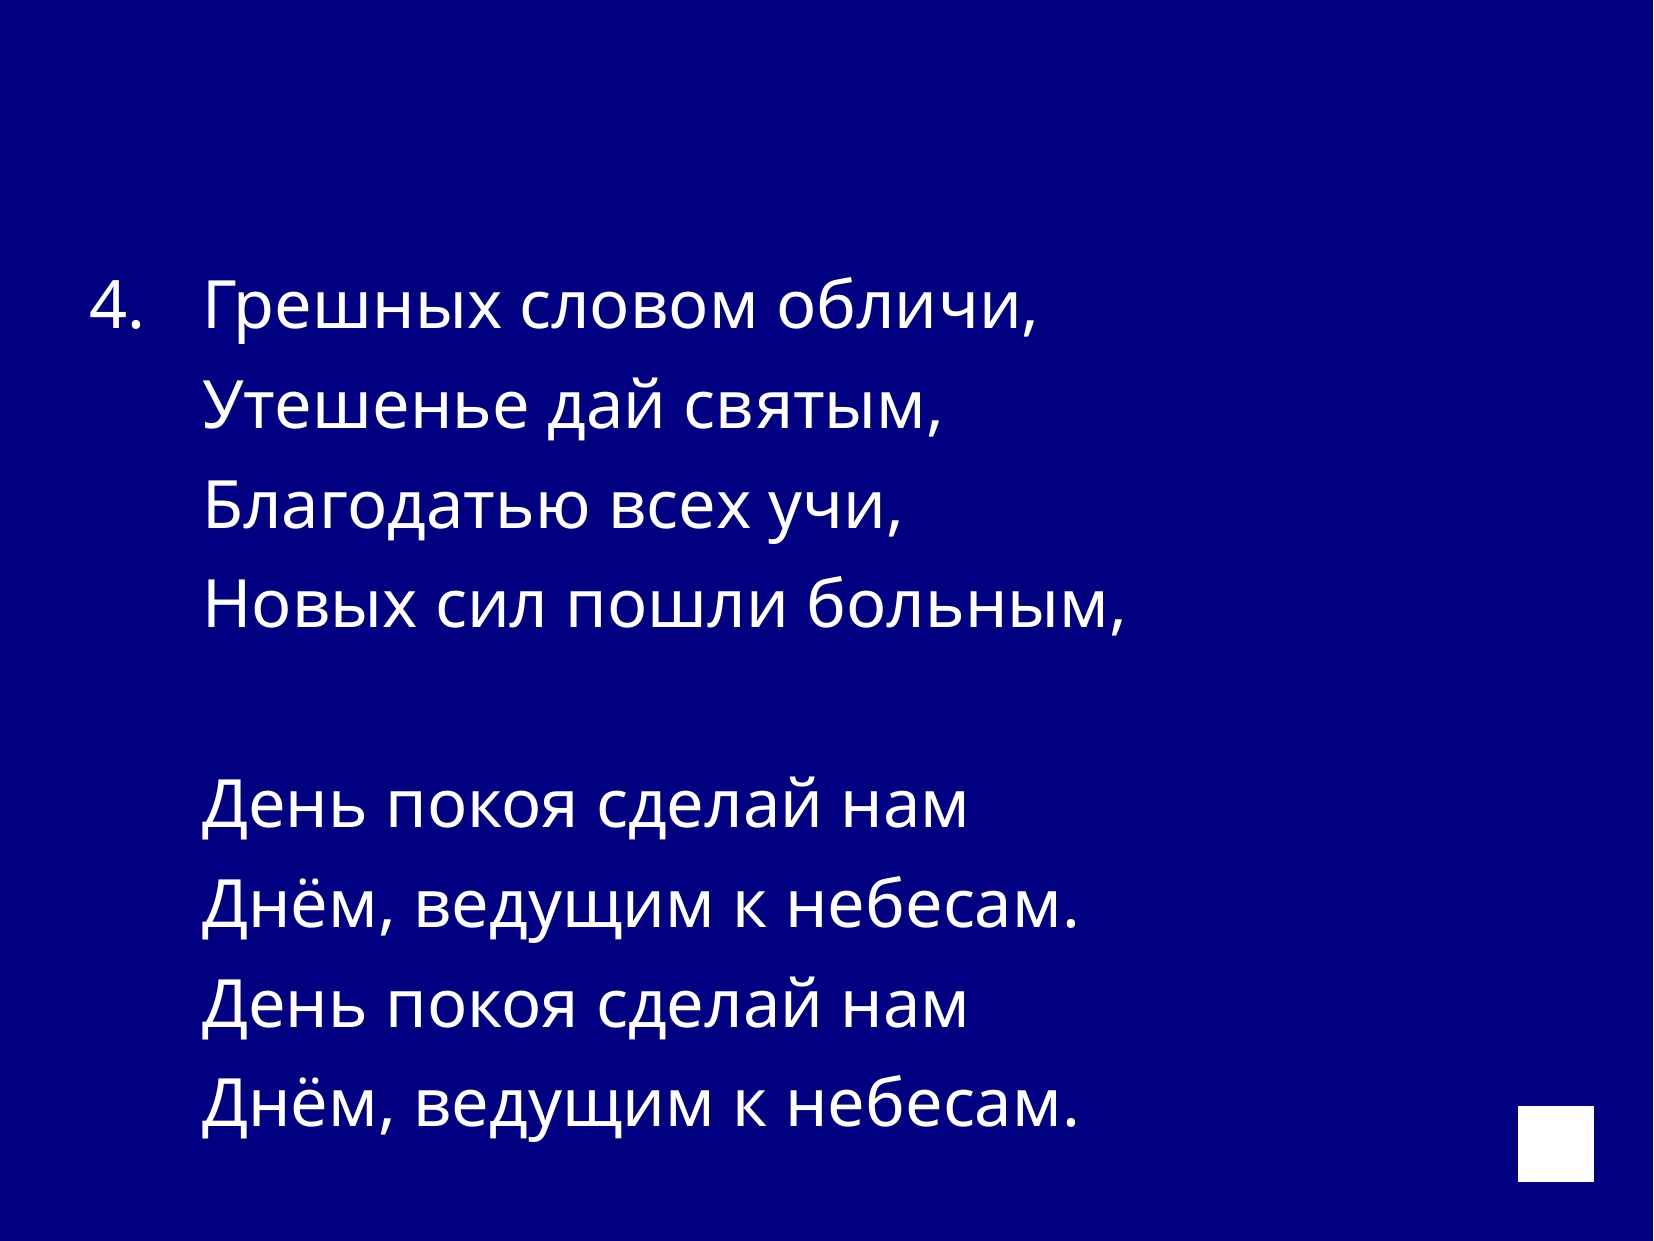

4.	Грешных словом обличи,
	Утешенье дай святым,
	Благодатью всех учи,
	Новых сил пошли больным,
	День покоя сделай нам
	Днём, ведущим к небесам.
	День покоя сделай нам
	Днём, ведущим к небесам.